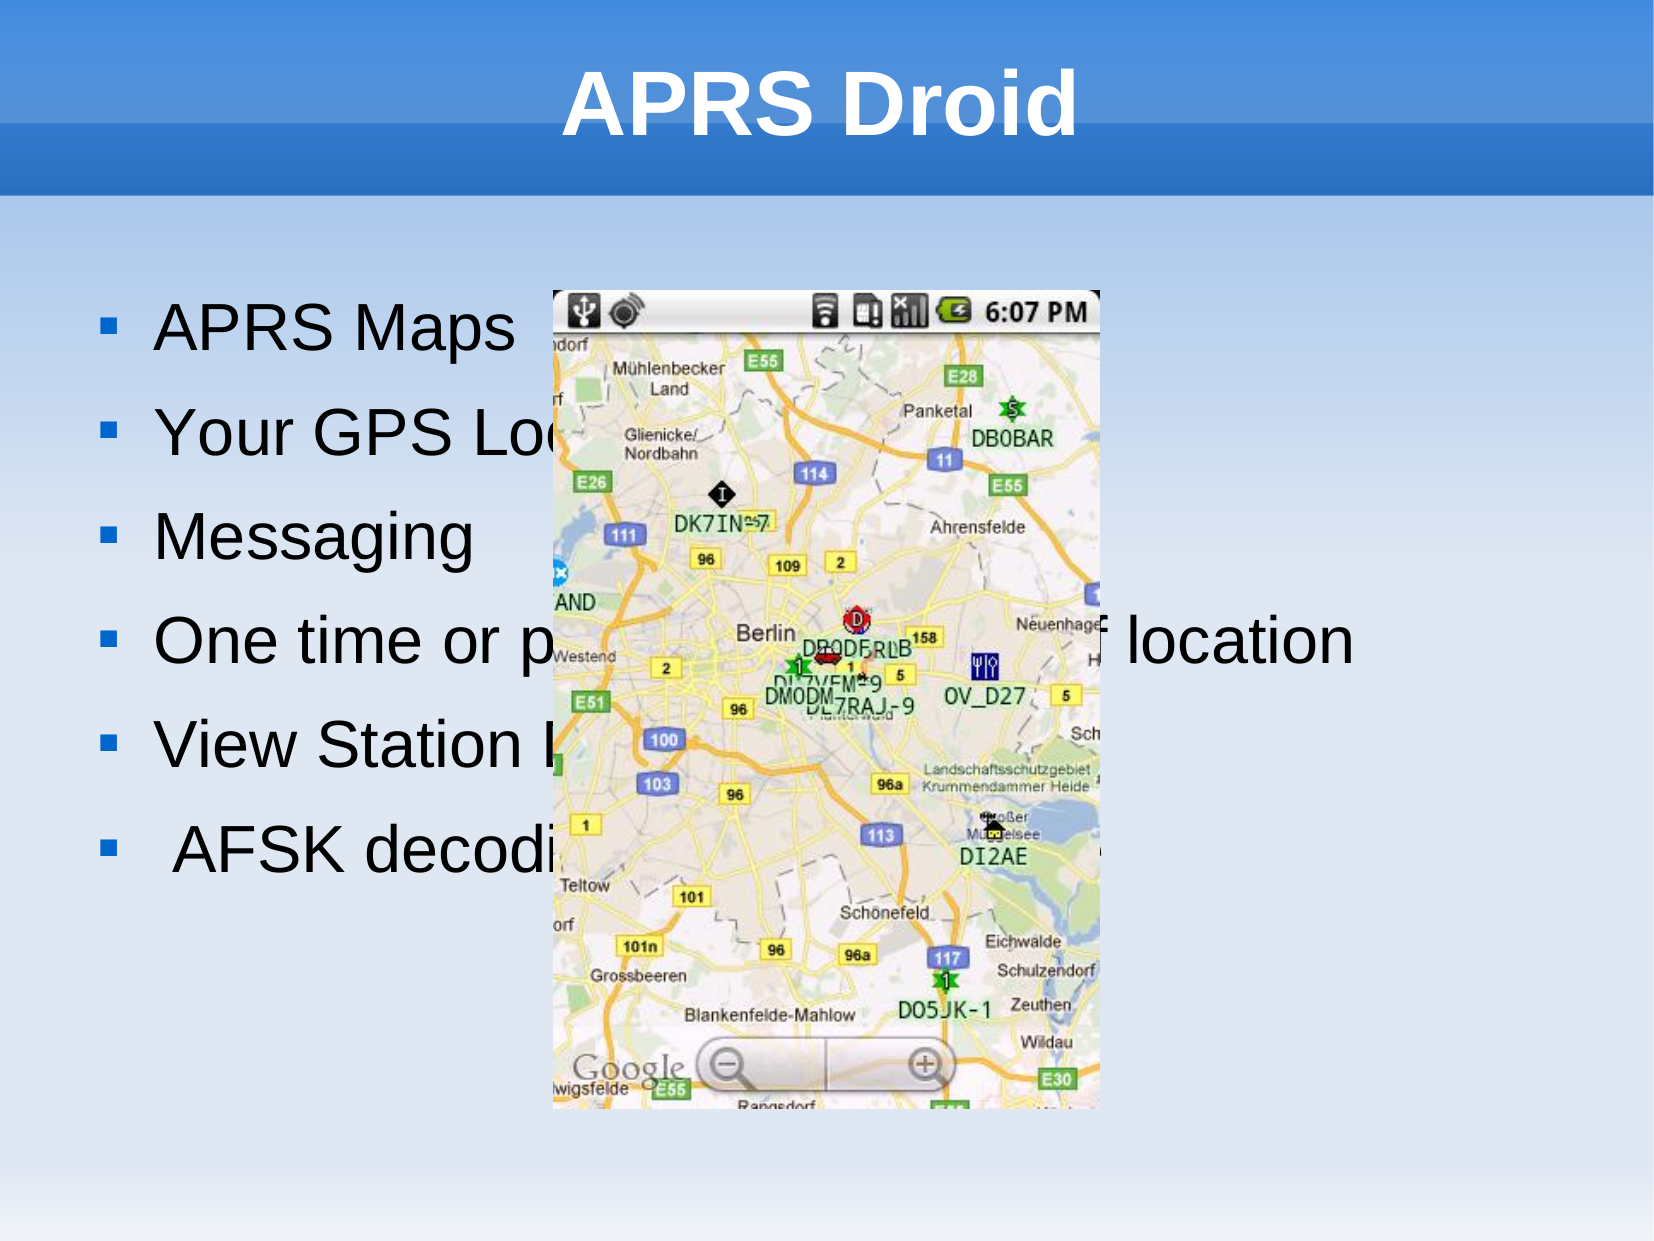

# APRS Droid
APRS Maps
Your GPS Location
Messaging
One time or periodic reporting of location
View Station Details
 AFSK decoding via microphone